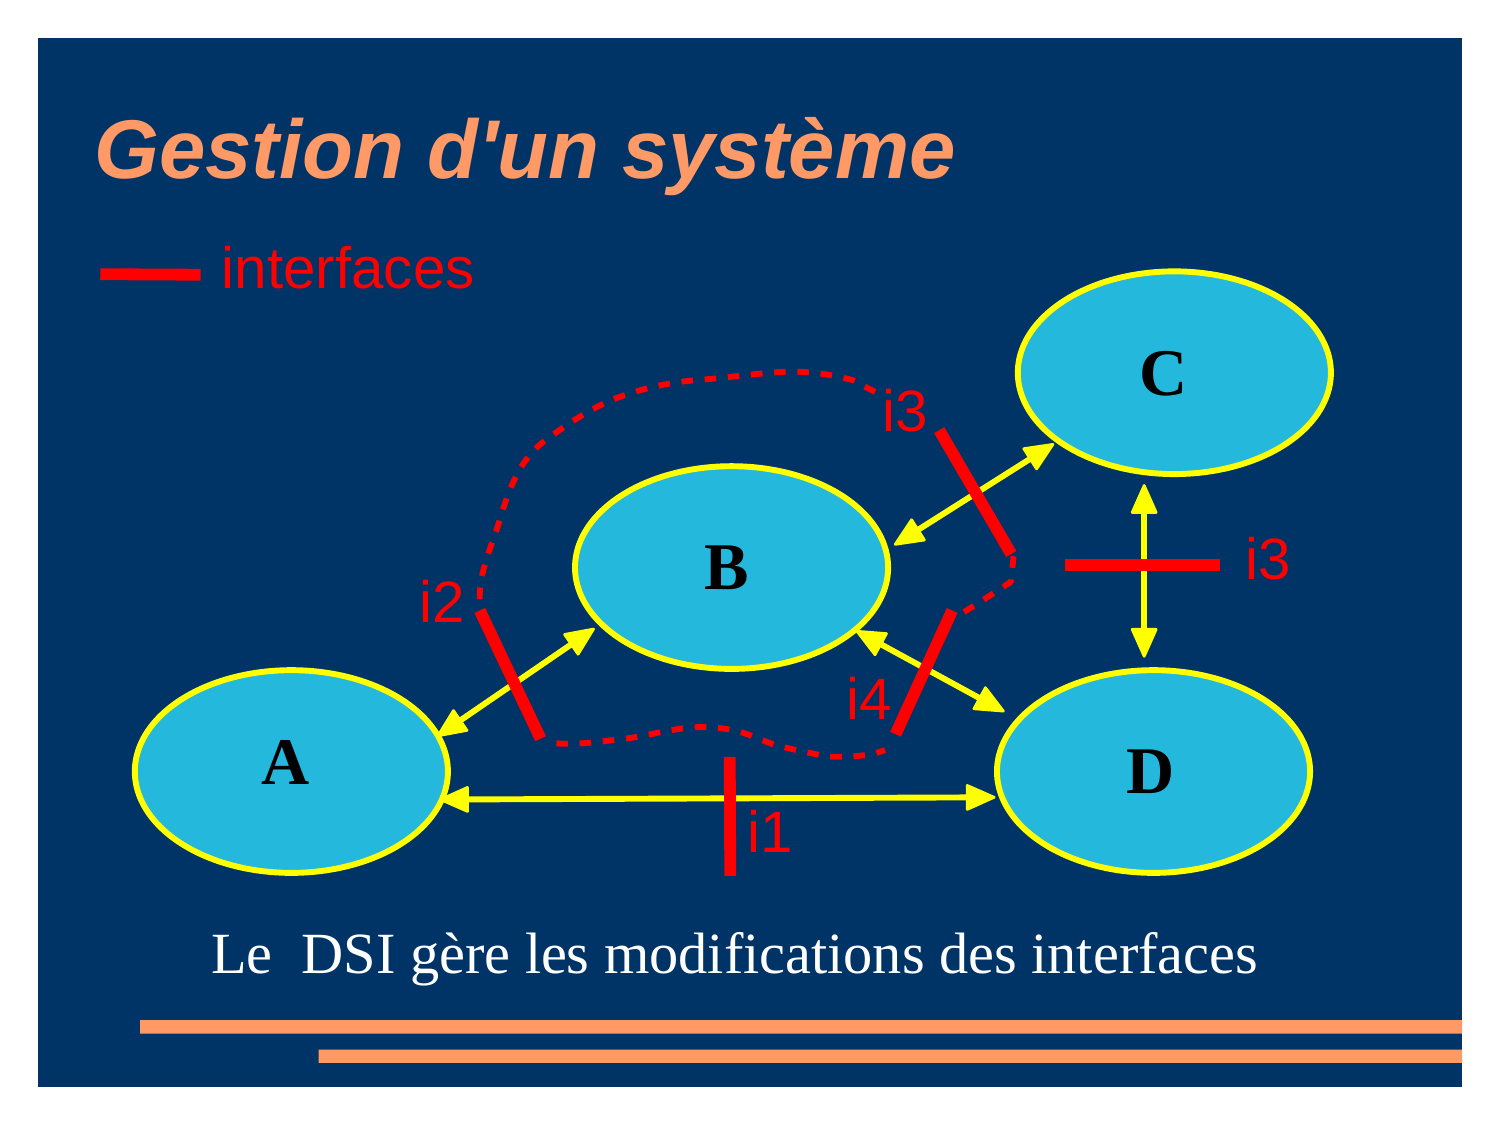

# Gestion d'un système
interfaces
C
i3
i3
B
i2
i4
A
D
i1
Le DSI gère les modifications des interfaces